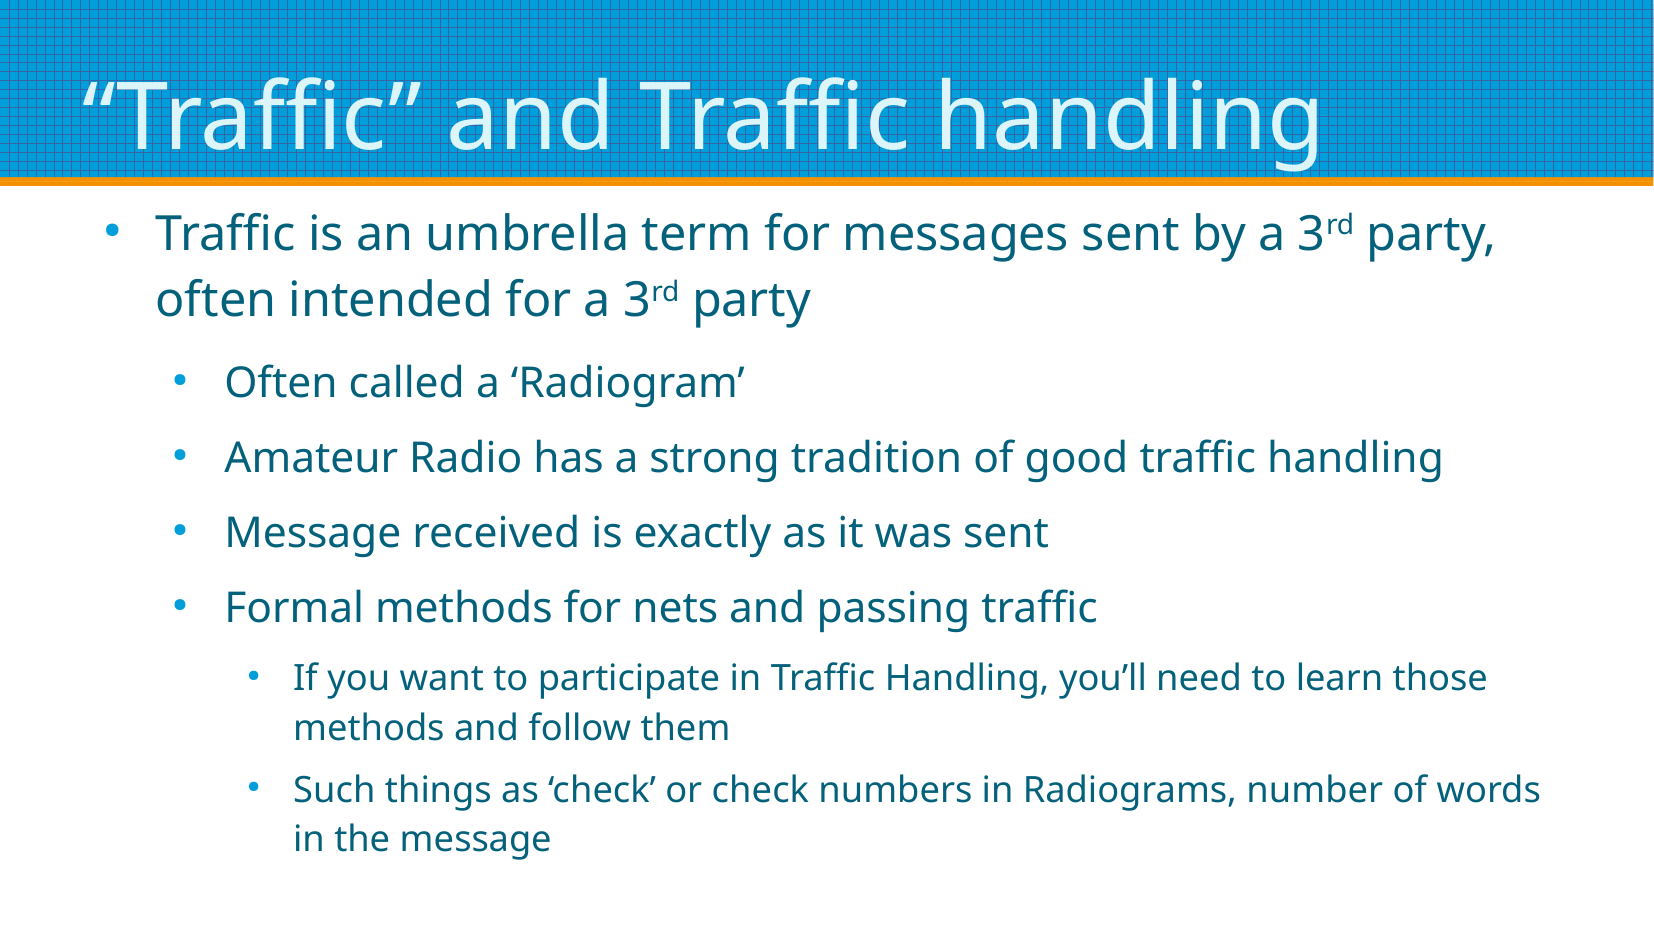

# “Traffic” and Traffic handling
Traffic is an umbrella term for messages sent by a 3rd party, often intended for a 3rd party
Often called a ‘Radiogram’
Amateur Radio has a strong tradition of good traffic handling
Message received is exactly as it was sent
Formal methods for nets and passing traffic
If you want to participate in Traffic Handling, you’ll need to learn those methods and follow them
Such things as ‘check’ or check numbers in Radiograms, number of words in the message